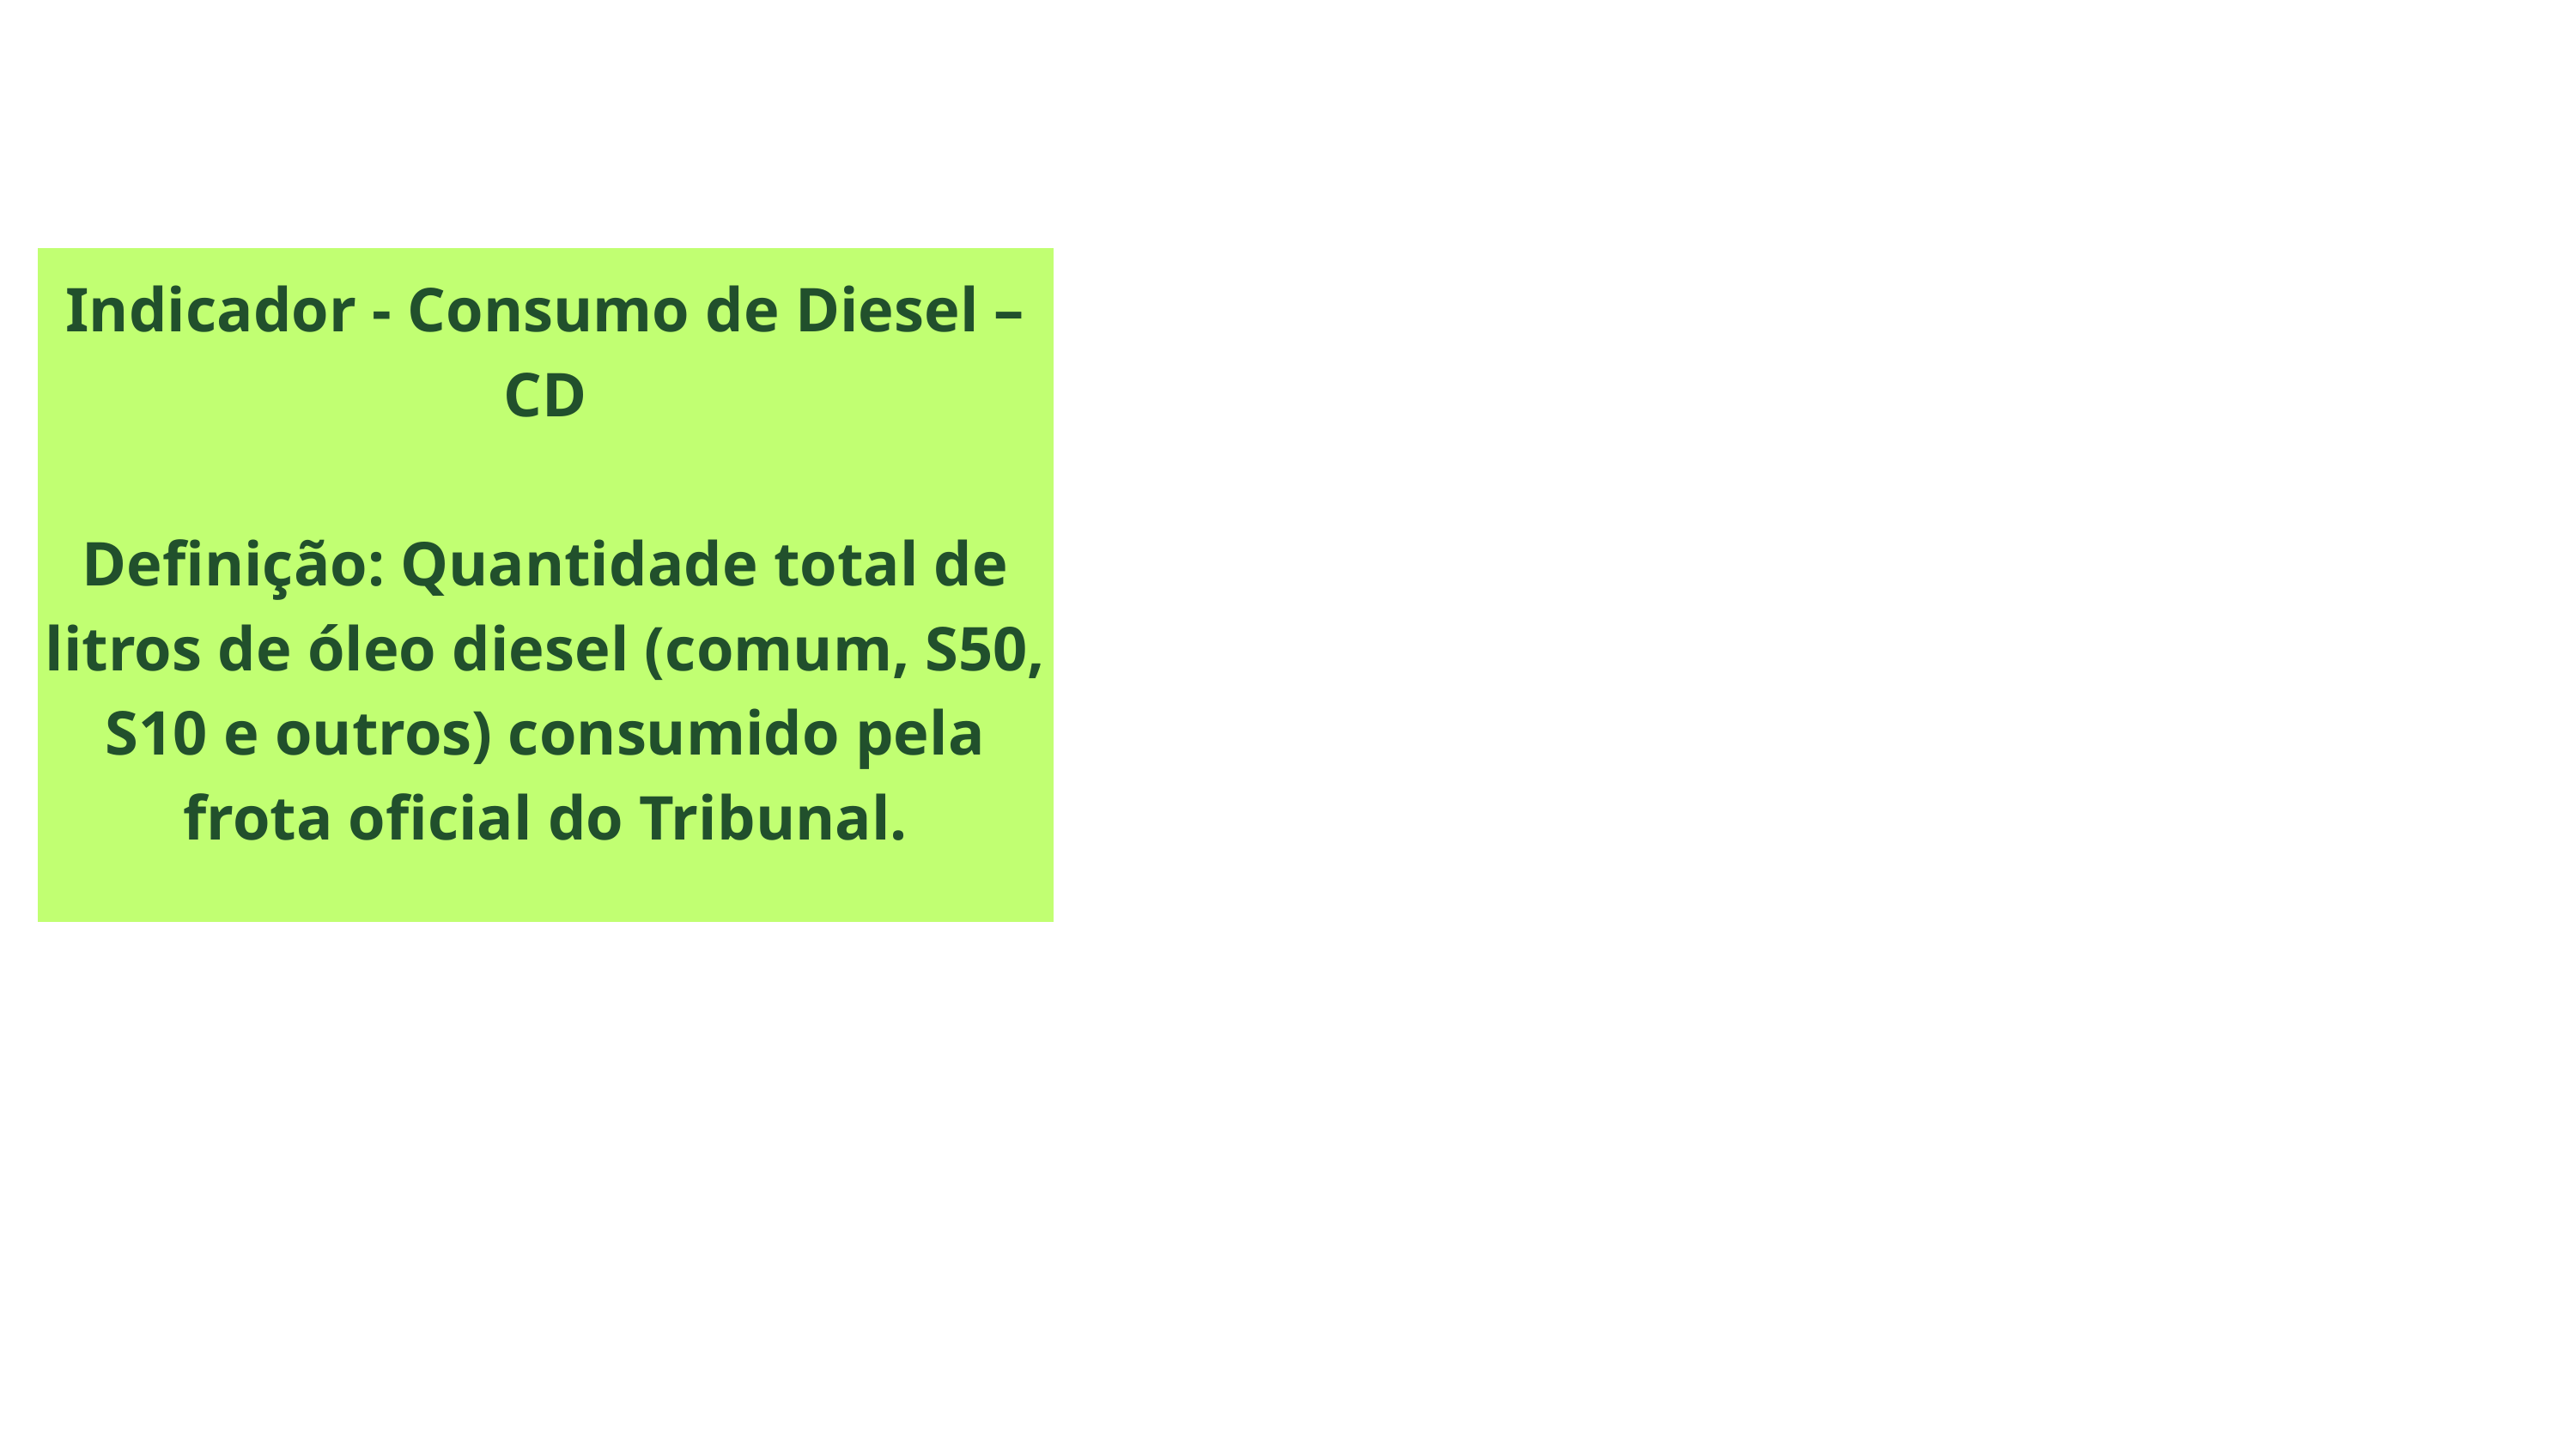

Fórmula: Quantidade de litros de diesel consumidos pela frota.
Polaridade: Quanto menor o valor, melhor o desempenho.
Periodicidade: Mensal.
Metodologia Análise de Desempenho: Anual
Unidade responsável pelas metas: Coordenadoria de Polícia Judicial.
Indicador - Consumo de Diesel – CD
Definição: Quantidade total de litros de óleo diesel (comum, S50, S10 e outros) consumido pela frota oficial do Tribunal.